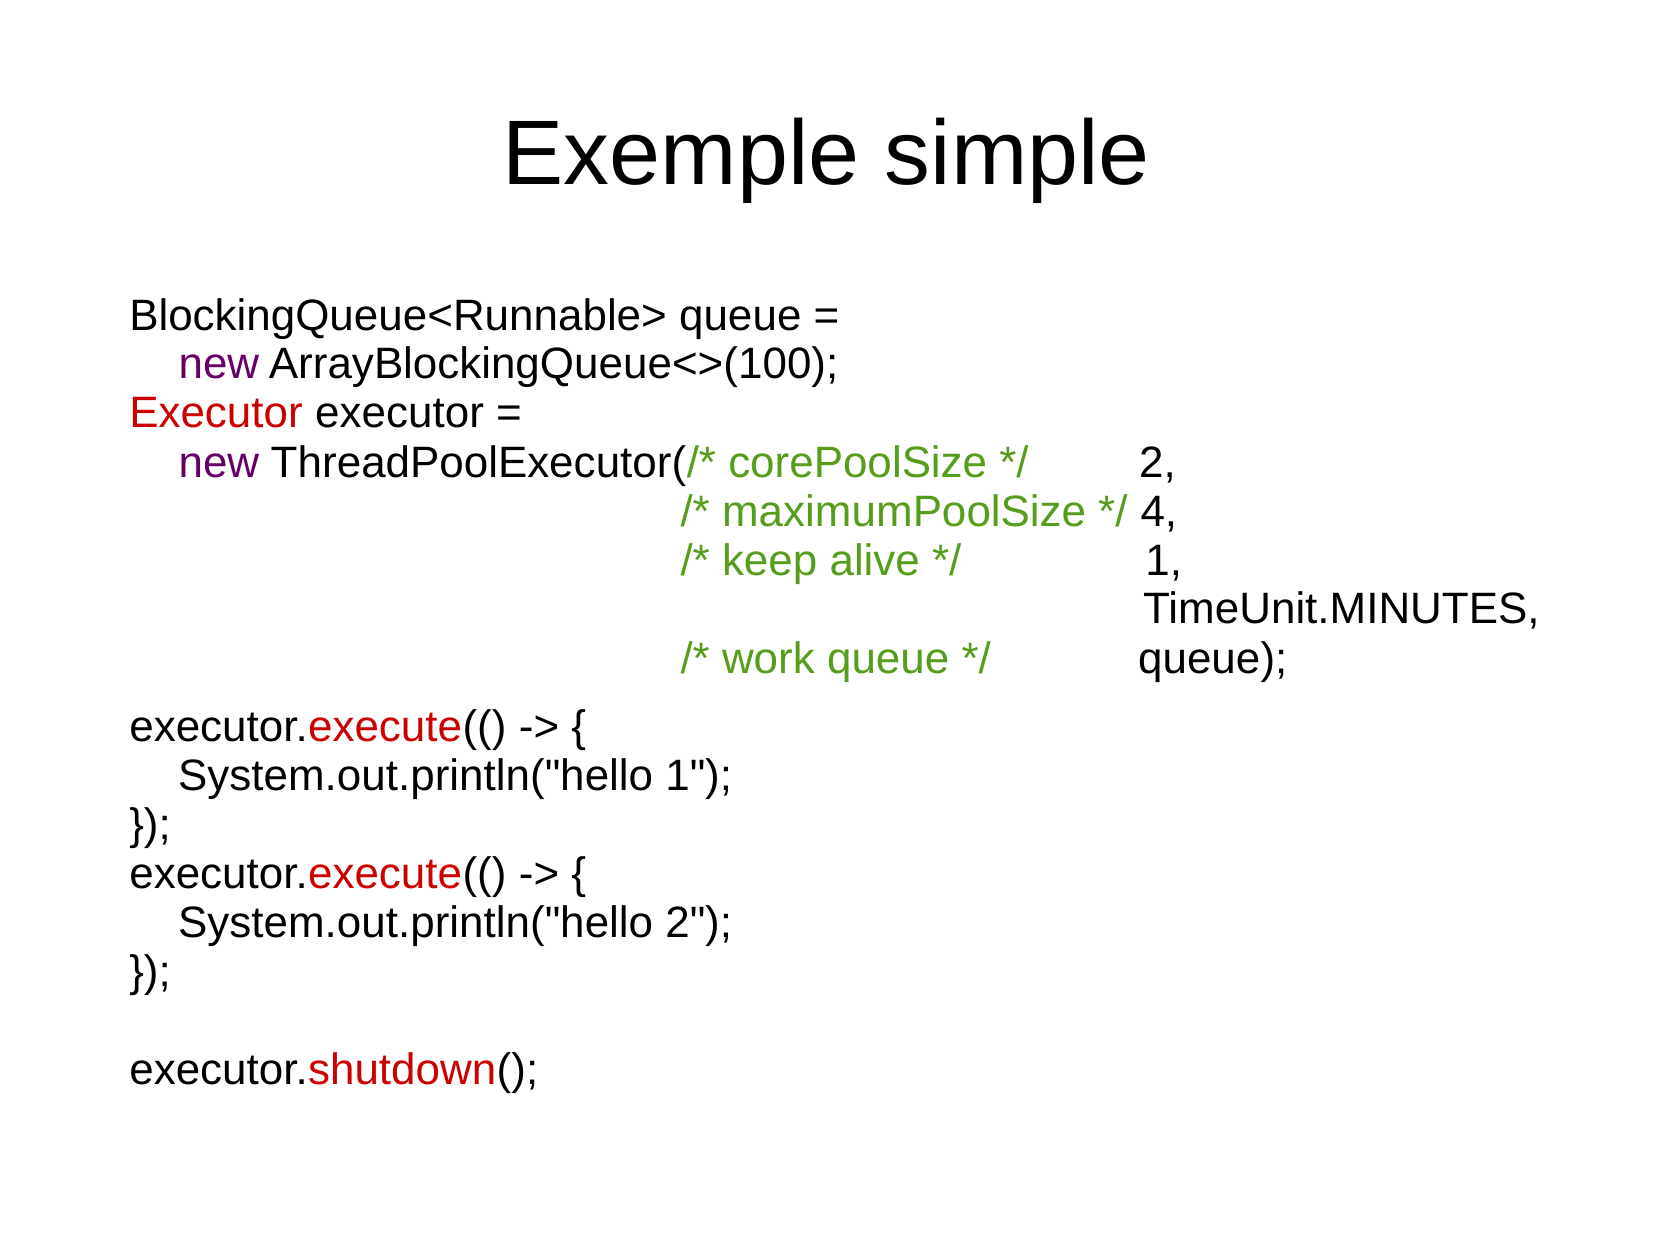

# Exemple simple
BlockingQueue<Runnable> queue =
 new ArrayBlockingQueue<>(100);
Executor executor =
 new ThreadPoolExecutor(/* corePoolSize */ 2,
 /* maximumPoolSize */ 4,
 /* keep alive */ 1,
 TimeUnit.MINUTES,
 /* work queue */ queue);
executor.execute(() -> {
 System.out.println("hello 1");
});
executor.execute(() -> {
 System.out.println("hello 2");
});
executor.shutdown();